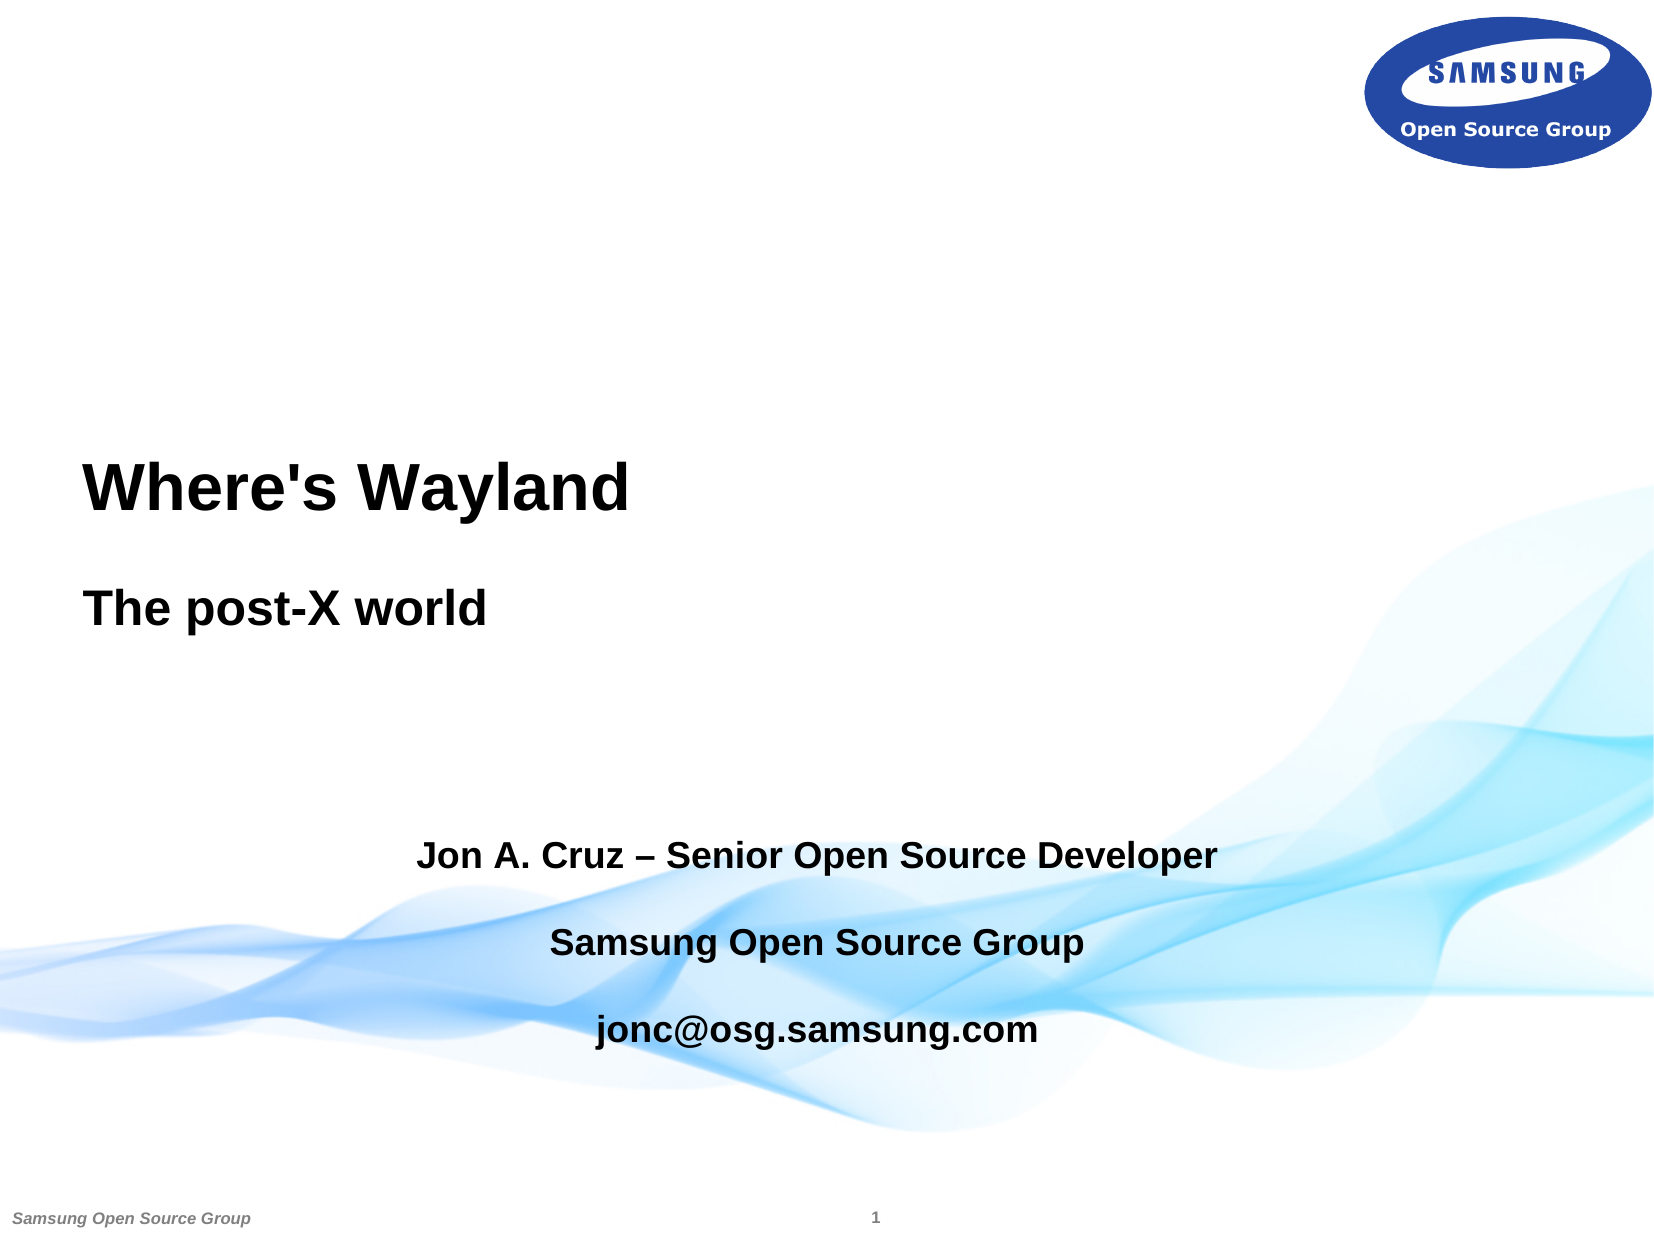

# Where's Wayland The post-X world
Jon A. Cruz – Senior Open Source Developer
Samsung Open Source Group
jonc@osg.samsung.com